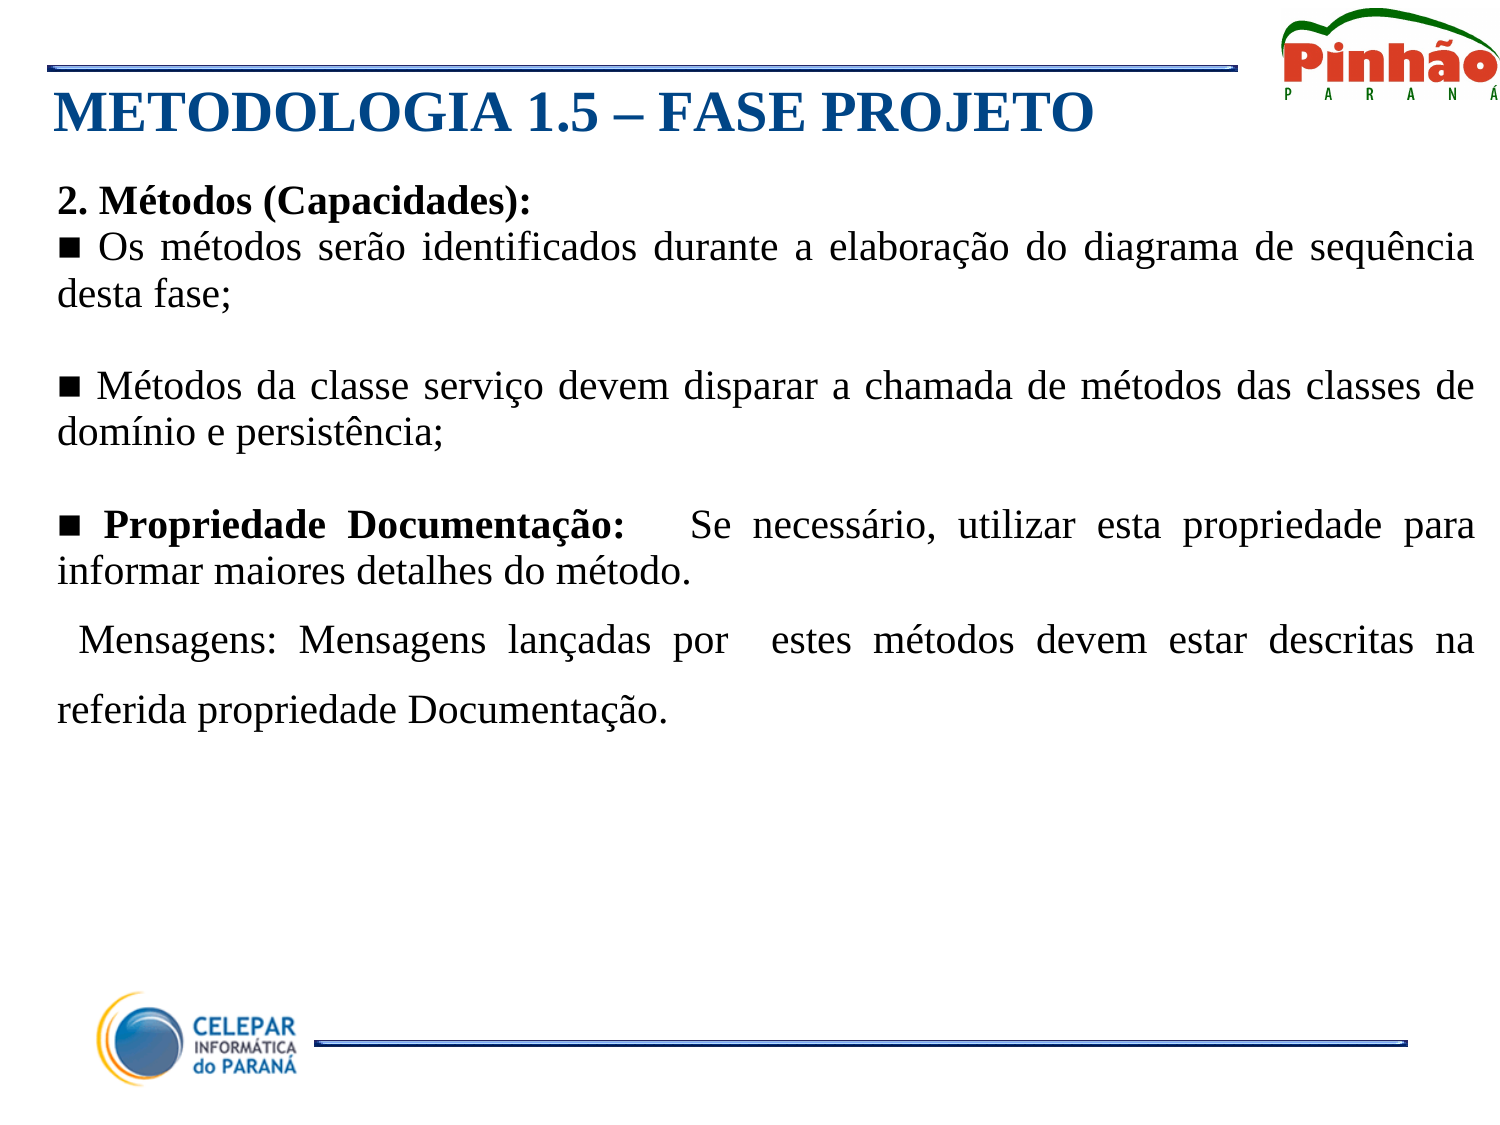

METODOLOGIA 1.5 – FASE PROJETO
2. Métodos (Capacidades):
■ Os métodos serão identificados durante a elaboração do diagrama de sequência desta fase;
■ Métodos da classe serviço devem disparar a chamada de métodos das classes de domínio e persistência;
■ Propriedade Documentação: Se necessário, utilizar esta propriedade para informar maiores detalhes do método.
 Mensagens: Mensagens lançadas por estes métodos devem estar descritas na referida propriedade Documentação.